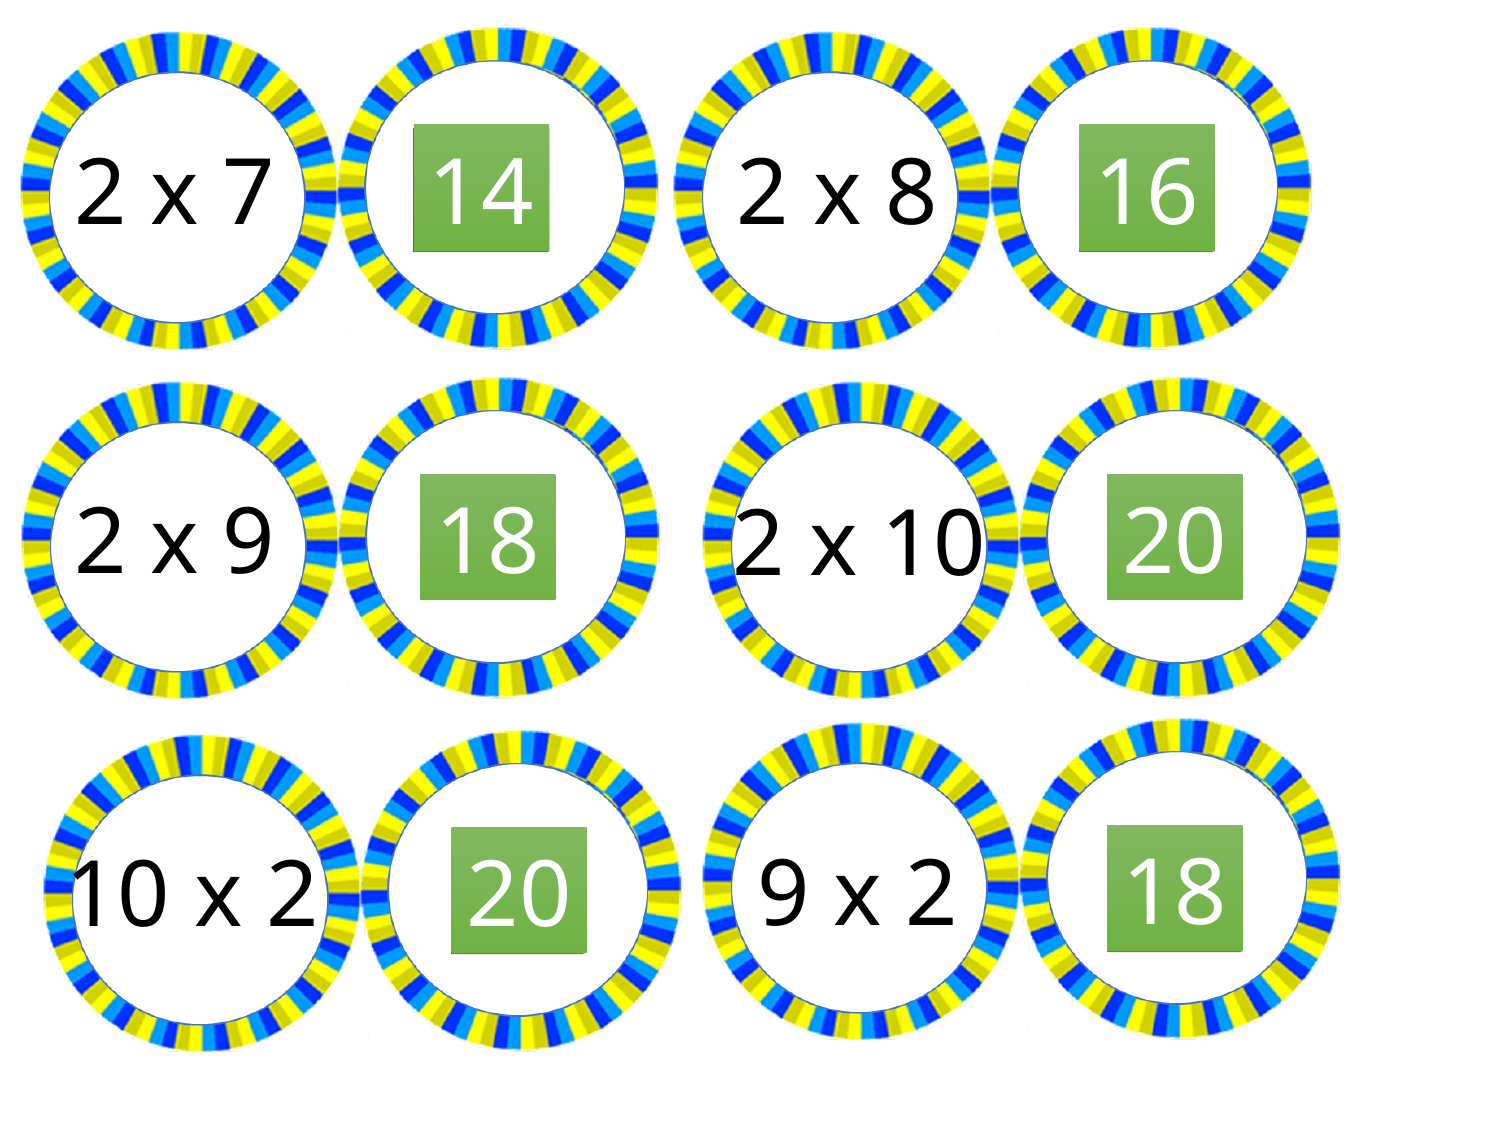

2 x 7
14
2 x 8
16
2 x 9
18
20
2 x 10
18
9 x 2
10 x 2
20